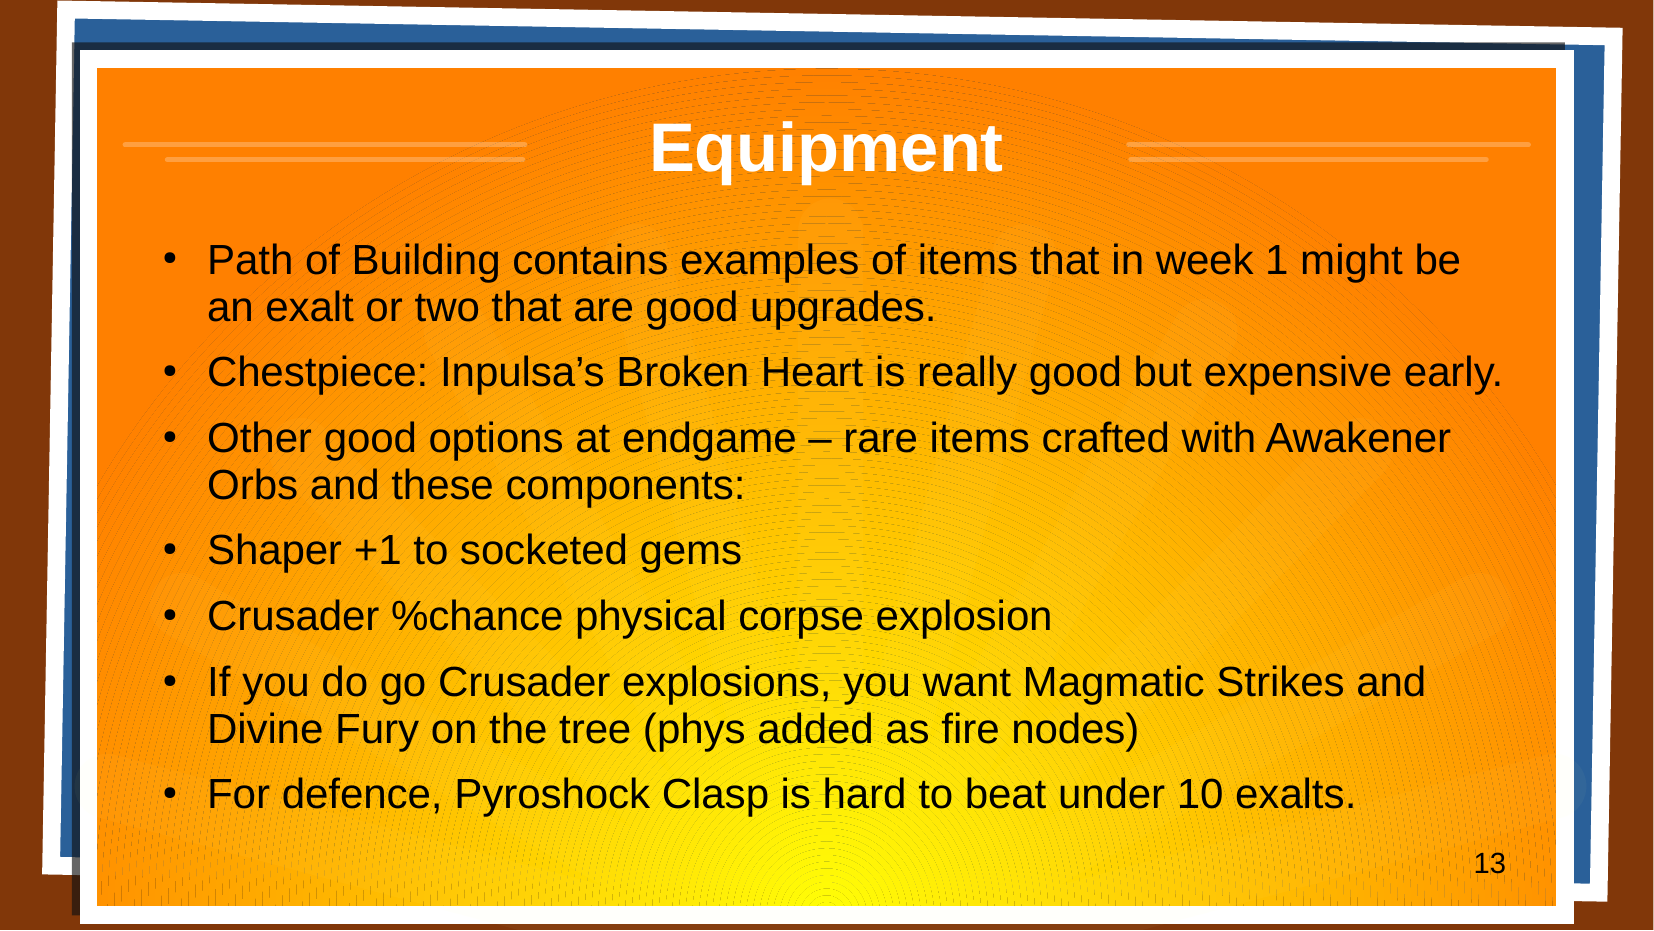

# Equipment
Path of Building contains examples of items that in week 1 might be an exalt or two that are good upgrades.
Chestpiece: Inpulsa’s Broken Heart is really good but expensive early.
Other good options at endgame – rare items crafted with Awakener Orbs and these components:
Shaper +1 to socketed gems
Crusader %chance physical corpse explosion
If you do go Crusader explosions, you want Magmatic Strikes and Divine Fury on the tree (phys added as fire nodes)
For defence, Pyroshock Clasp is hard to beat under 10 exalts.
13